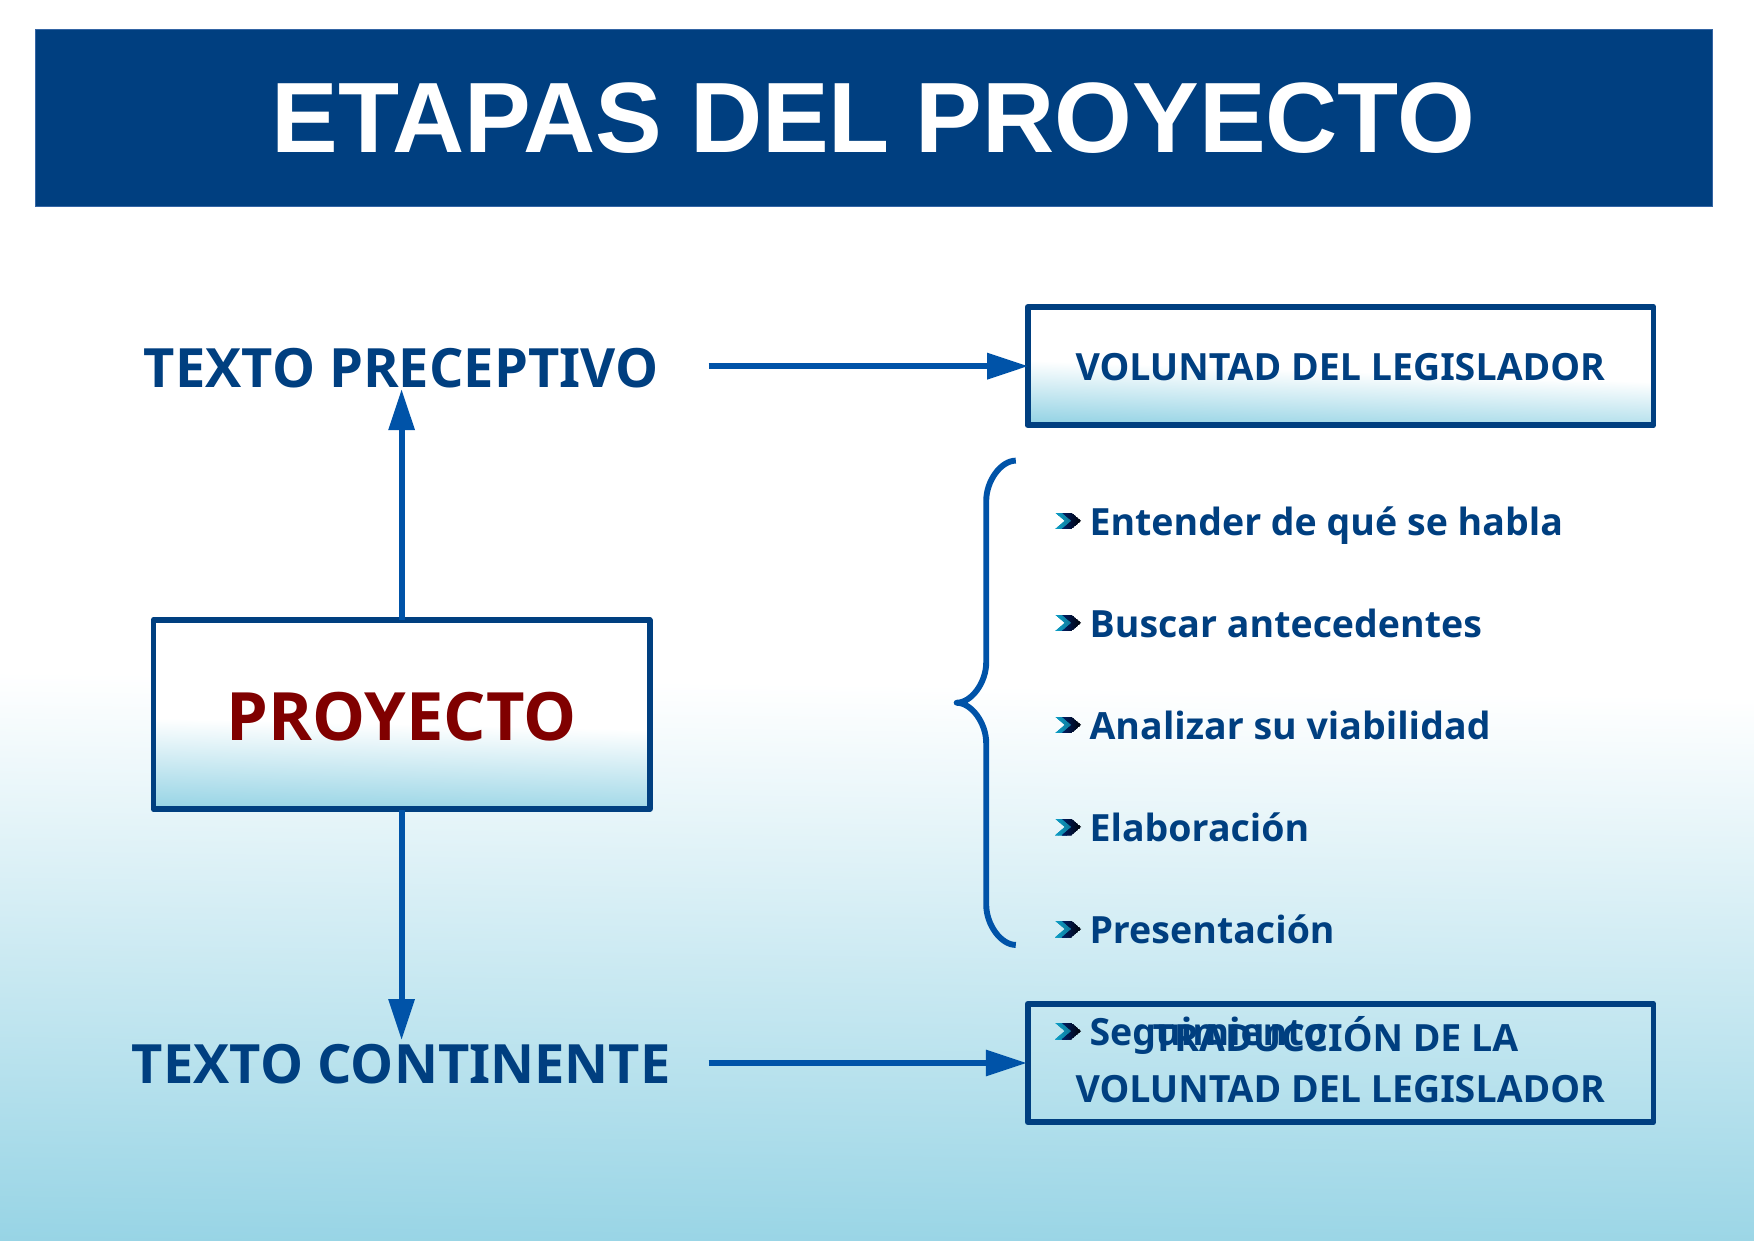

ETAPAS DEL PROYECTO
TEXTO PRECEPTIVO
VOLUNTAD DEL LEGISLADOR
Entender de qué se habla
Buscar antecedentes
Analizar su viabilidad
Elaboración
Presentación
Seguimiento
PROYECTO
TEXTO CONTINENTE
TRADUCCIÓN DE LA
VOLUNTAD DEL LEGISLADOR